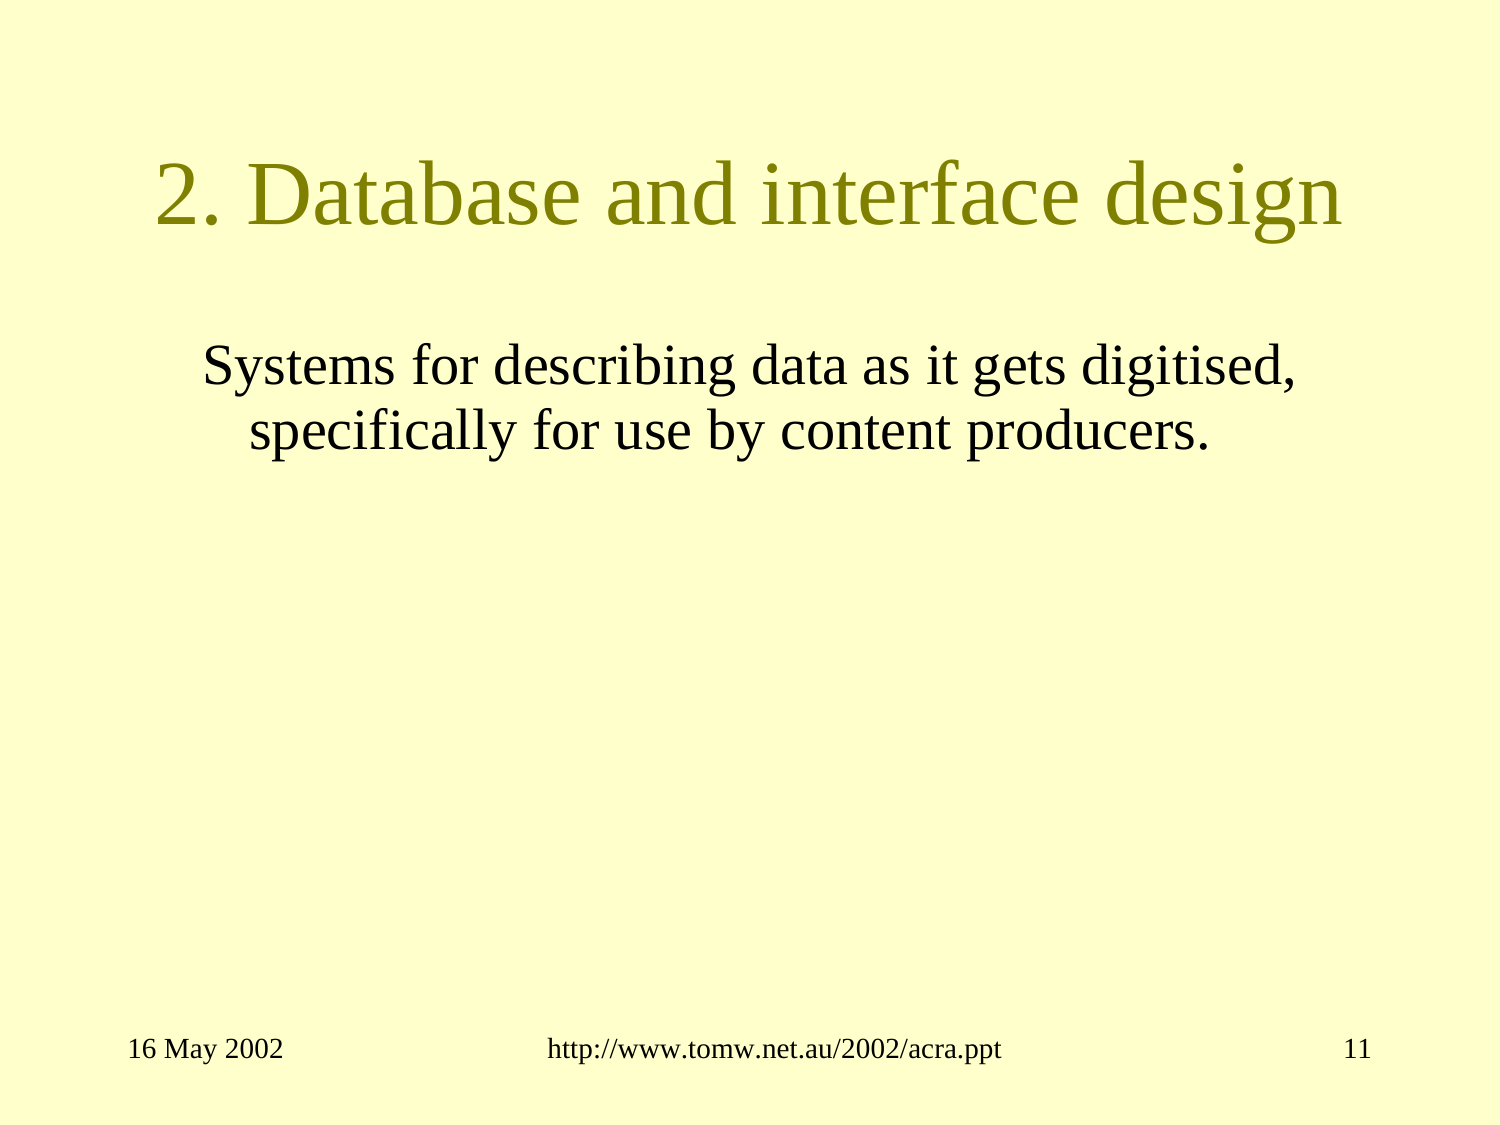

# 2. Database and interface design
Systems for describing data as it gets digitised, specifically for use by content producers.
16 May 2002
http://www.tomw.net.au/2002/acra.ppt
11